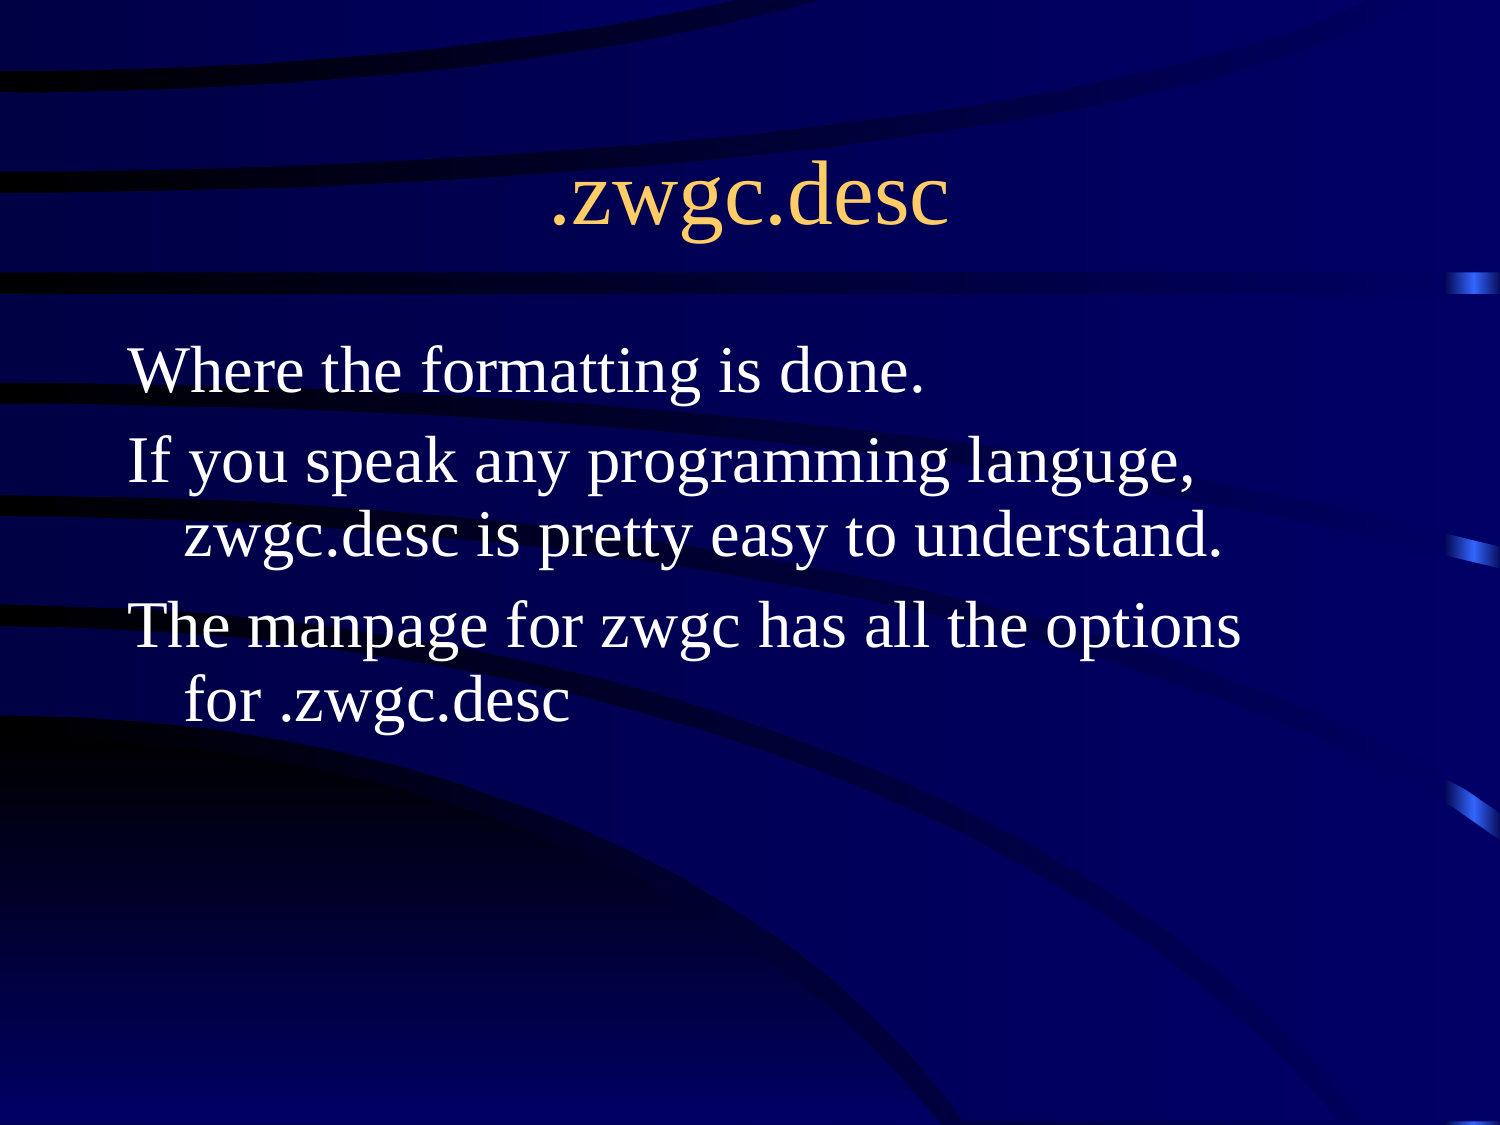

# .zwgc.desc
Where the formatting is done.
If you speak any programming languge, zwgc.desc is pretty easy to understand.
The manpage for zwgc has all the options for .zwgc.desc